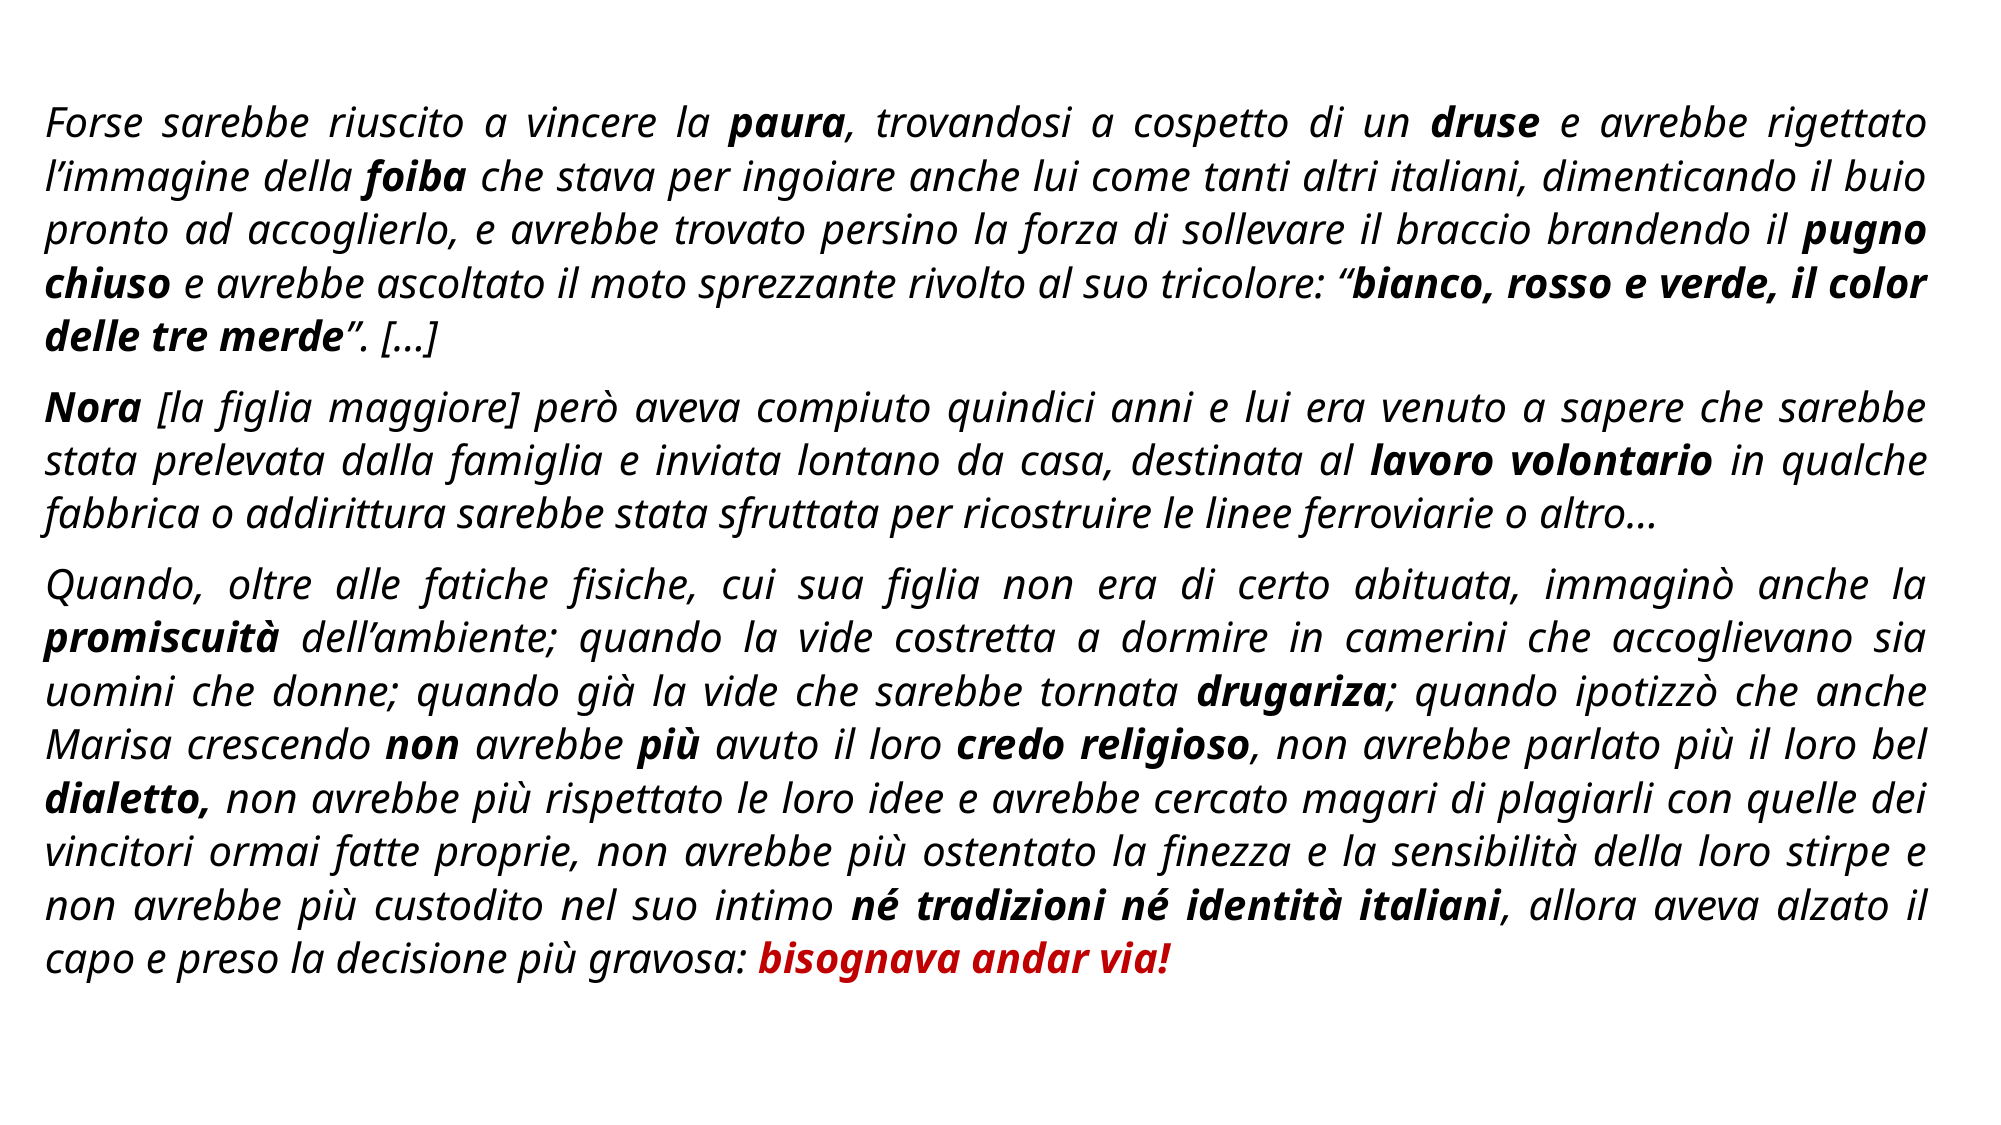

Forse sarebbe riuscito a vincere la paura, trovandosi a cospetto di un druse e avrebbe rigettato l’immagine della foiba che stava per ingoiare anche lui come tanti altri italiani, dimenticando il buio pronto ad accoglierlo, e avrebbe trovato persino la forza di sollevare il braccio brandendo il pugno chiuso e avrebbe ascoltato il moto sprezzante rivolto al suo tricolore: “bianco, rosso e verde, il color delle tre merde”. […]
Nora [la figlia maggiore] però aveva compiuto quindici anni e lui era venuto a sapere che sarebbe stata prelevata dalla famiglia e inviata lontano da casa, destinata al lavoro volontario in qualche fabbrica o addirittura sarebbe stata sfruttata per ricostruire le linee ferroviarie o altro…
Quando, oltre alle fatiche fisiche, cui sua figlia non era di certo abituata, immaginò anche la promiscuità dell’ambiente; quando la vide costretta a dormire in camerini che accoglievano sia uomini che donne; quando già la vide che sarebbe tornata drugariza; quando ipotizzò che anche Marisa crescendo non avrebbe più avuto il loro credo religioso, non avrebbe parlato più il loro bel dialetto, non avrebbe più rispettato le loro idee e avrebbe cercato magari di plagiarli con quelle dei vincitori ormai fatte proprie, non avrebbe più ostentato la finezza e la sensibilità della loro stirpe e non avrebbe più custodito nel suo intimo né tradizioni né identità italiani, allora aveva alzato il capo e preso la decisione più gravosa: bisognava andar via!